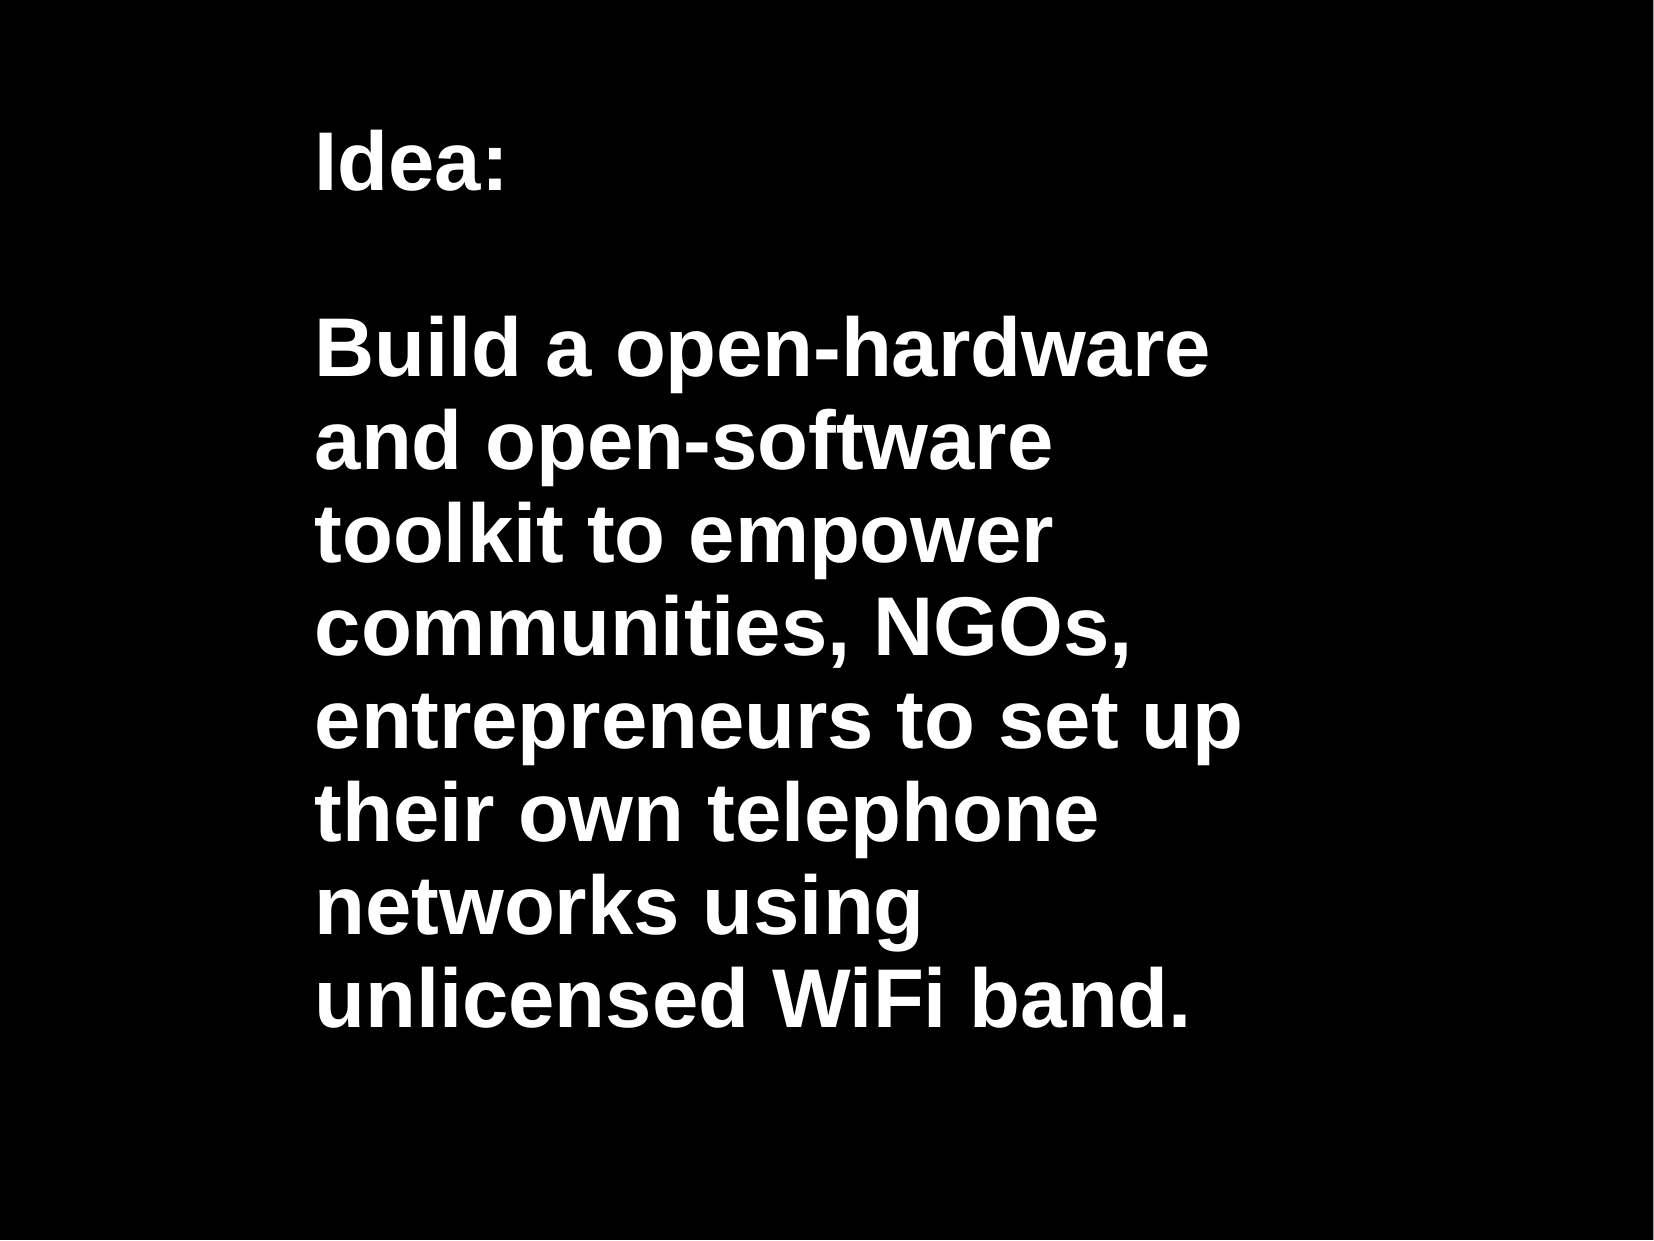

Idea:
Build a open-hardware and open-software toolkit to empower communities, NGOs, entrepreneurs to set up their own telephone networks using
unlicensed WiFi band.